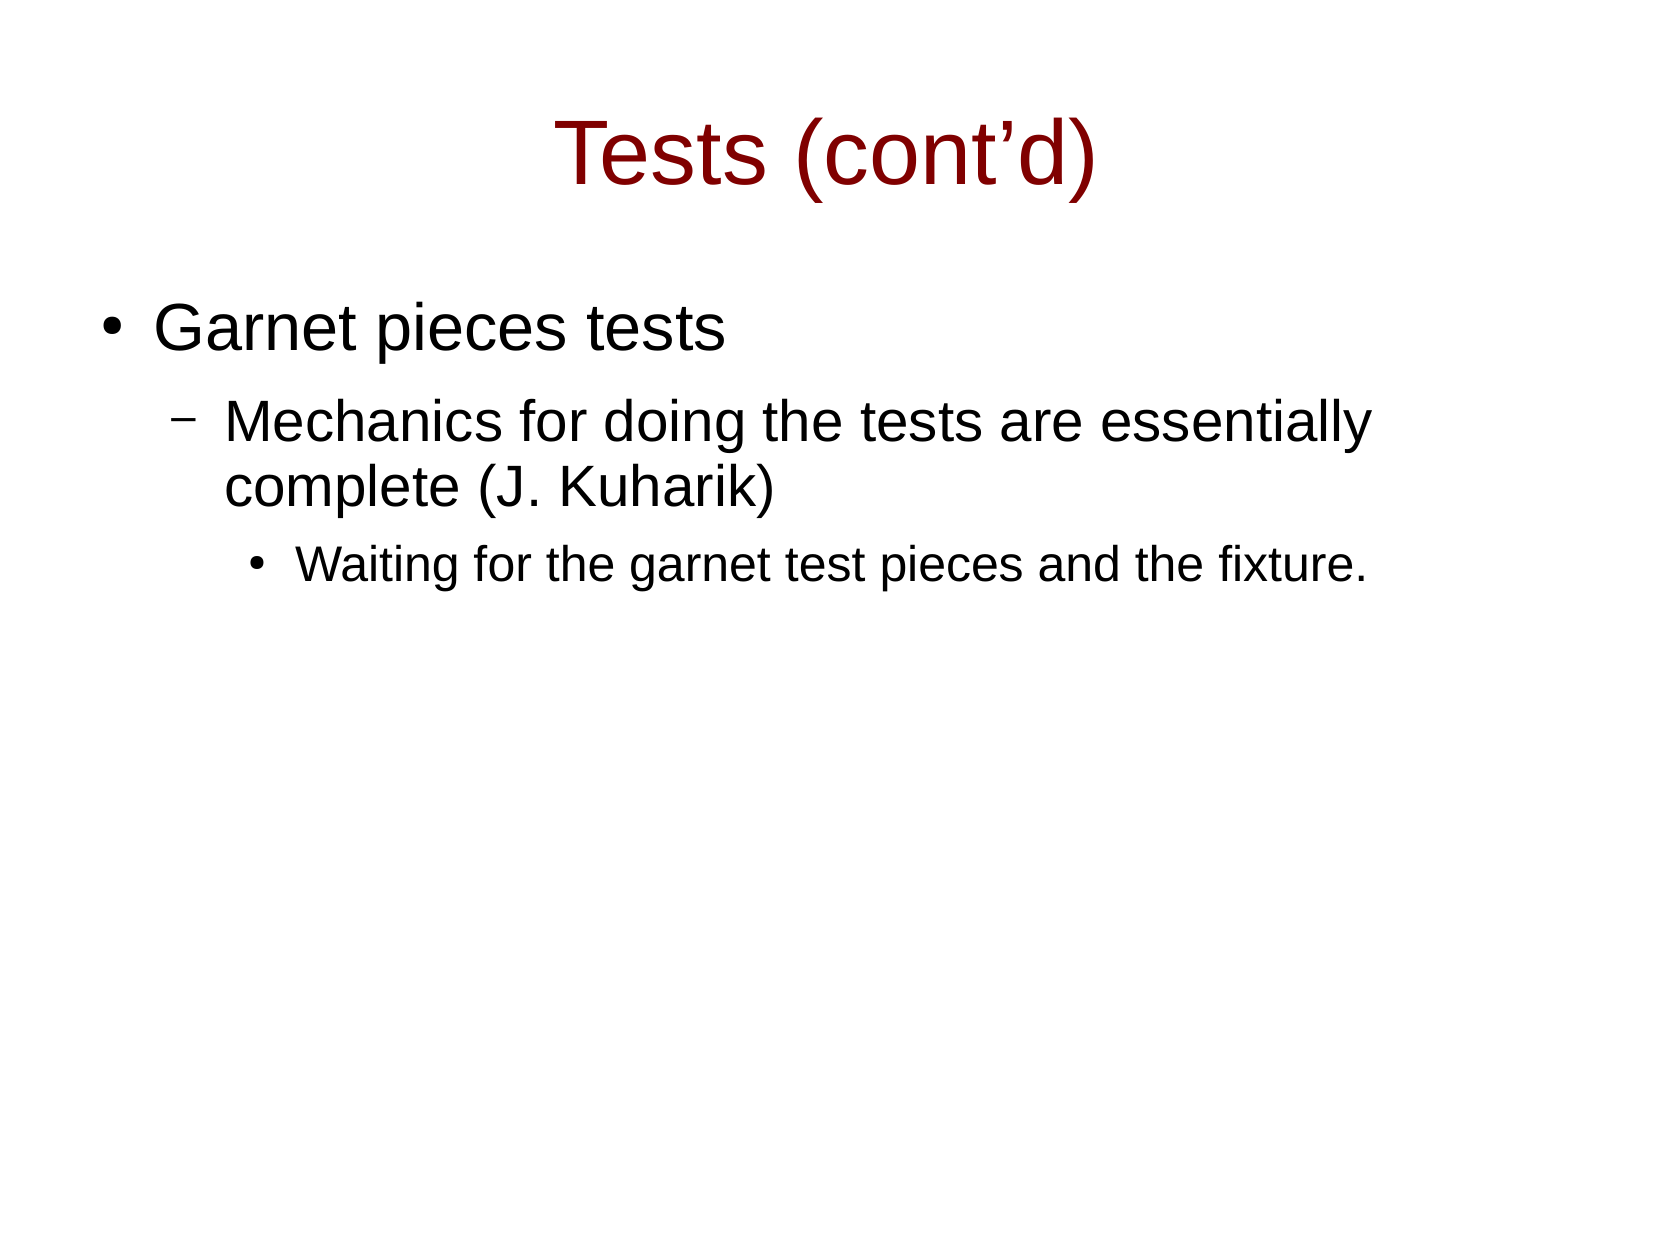

# Tests (cont’d)
Garnet pieces tests
Mechanics for doing the tests are essentially complete (J. Kuharik)
Waiting for the garnet test pieces and the fixture.